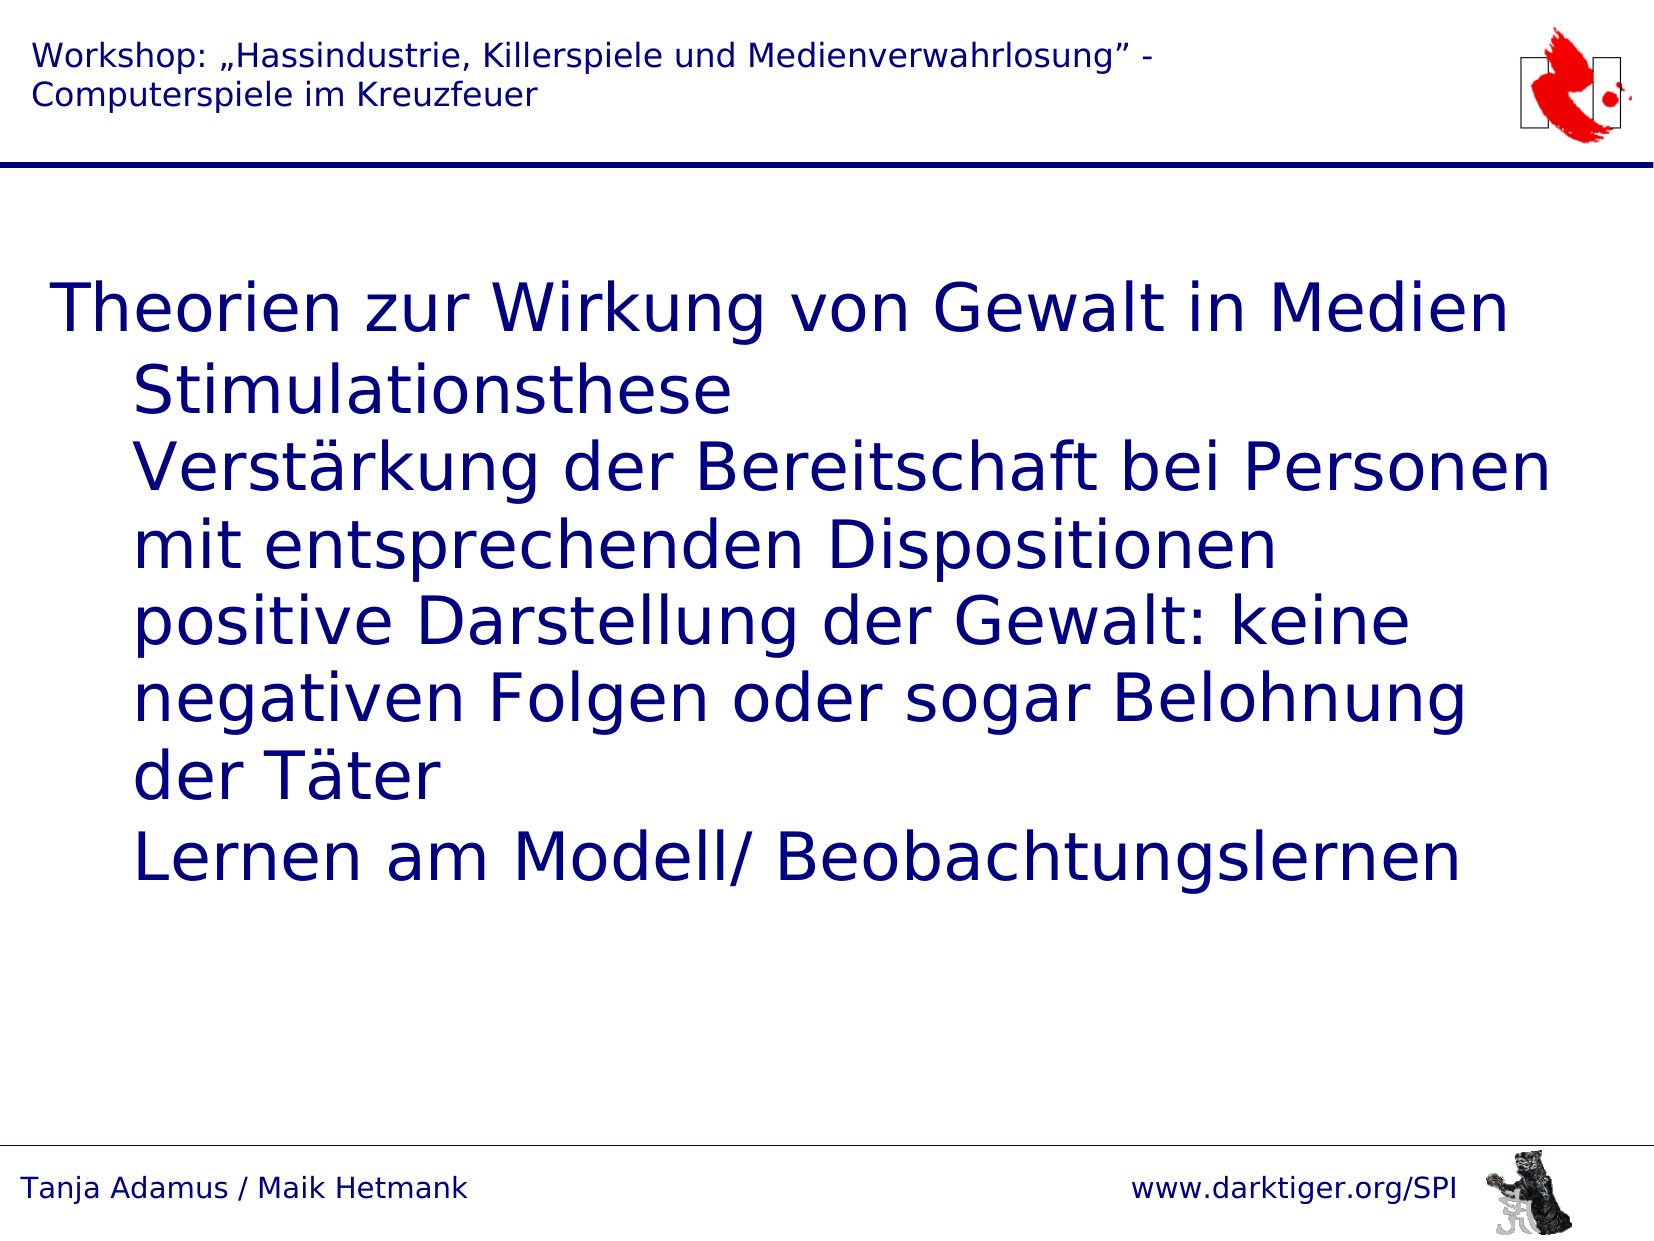

Workshop: „Hassindustrie, Killerspiele und Medienverwahrlosung” - Computerspiele im Kreuzfeuer
Theorien zur Wirkung von Gewalt in Medien
Stimulationsthese
Verstärkung der Bereitschaft bei Personen mit entsprechenden Dispositionen
positive Darstellung der Gewalt: keine negativen Folgen oder sogar Belohnung der Täter
Lernen am Modell/ Beobachtungslernen